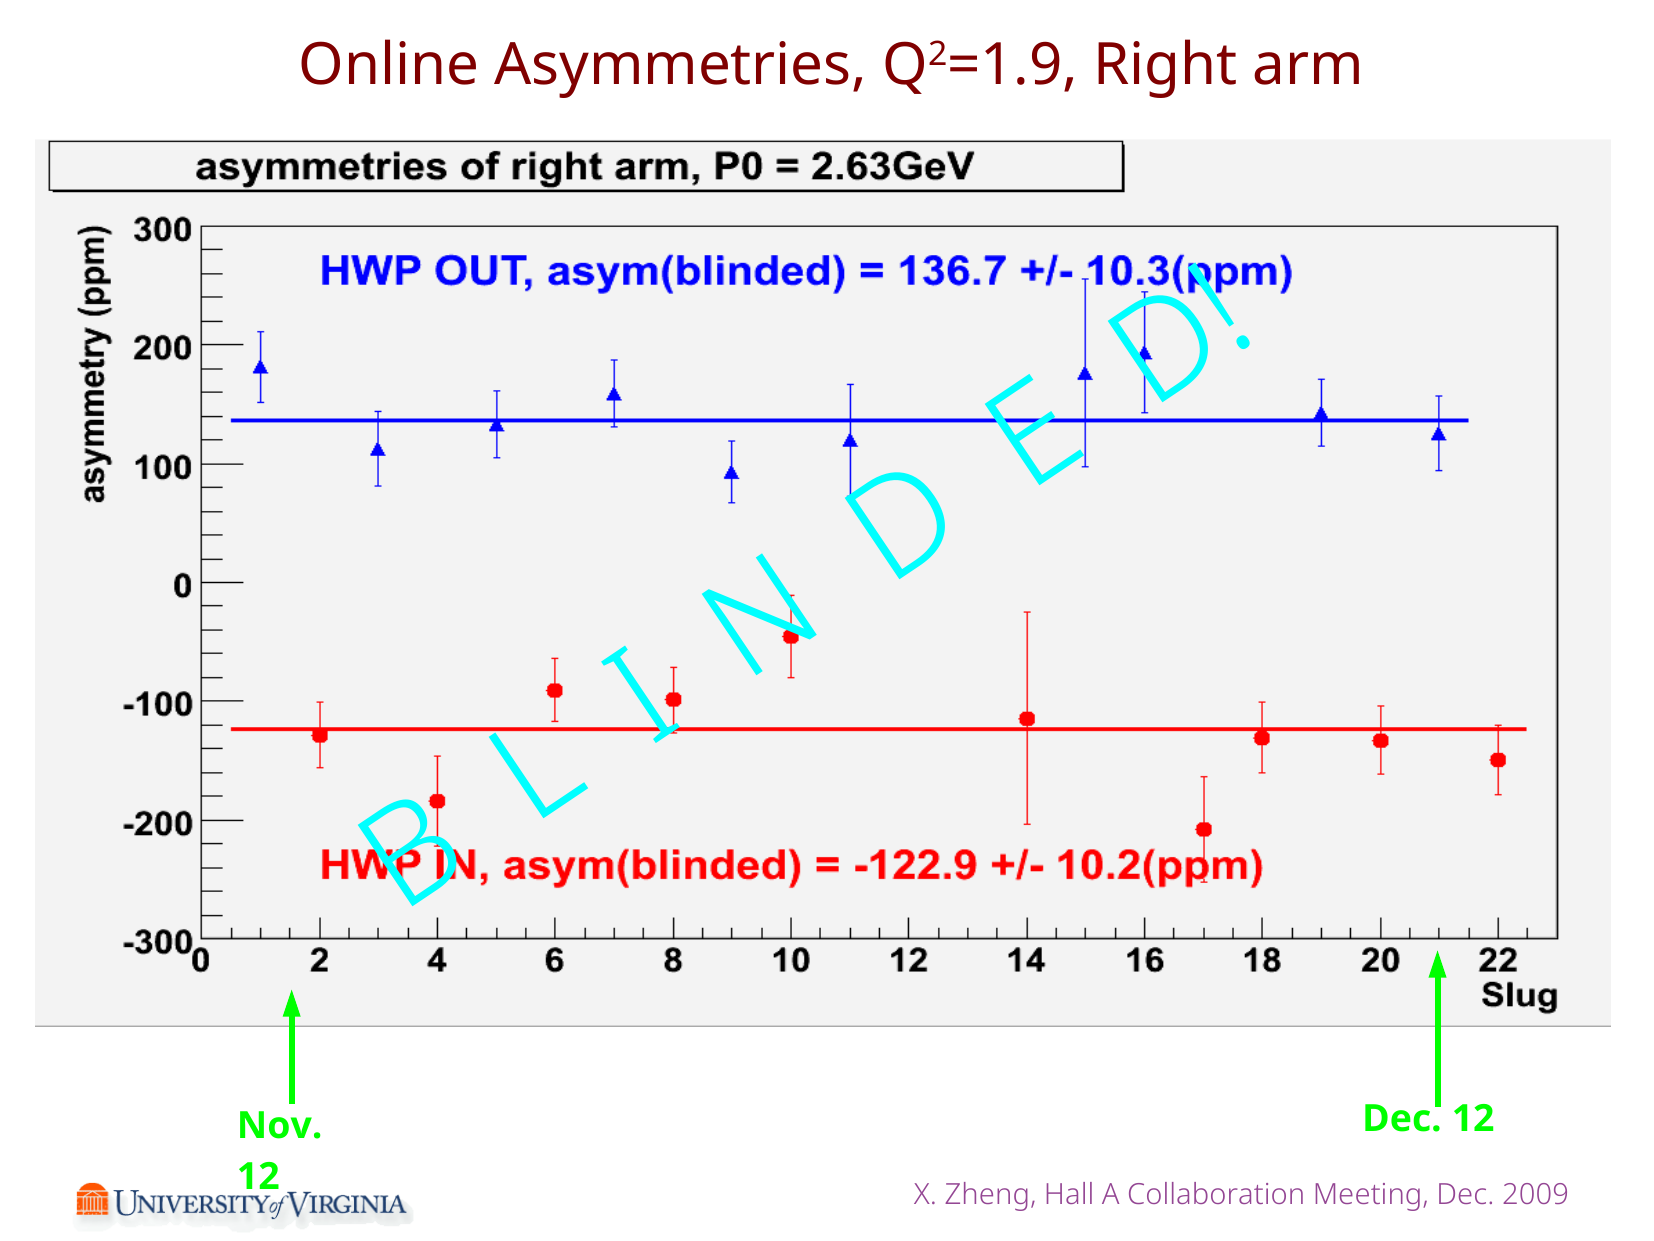

# Online Asymmetries, Q2=1.9, Right arm
B L I N D E D!
Dec. 12
Nov. 12